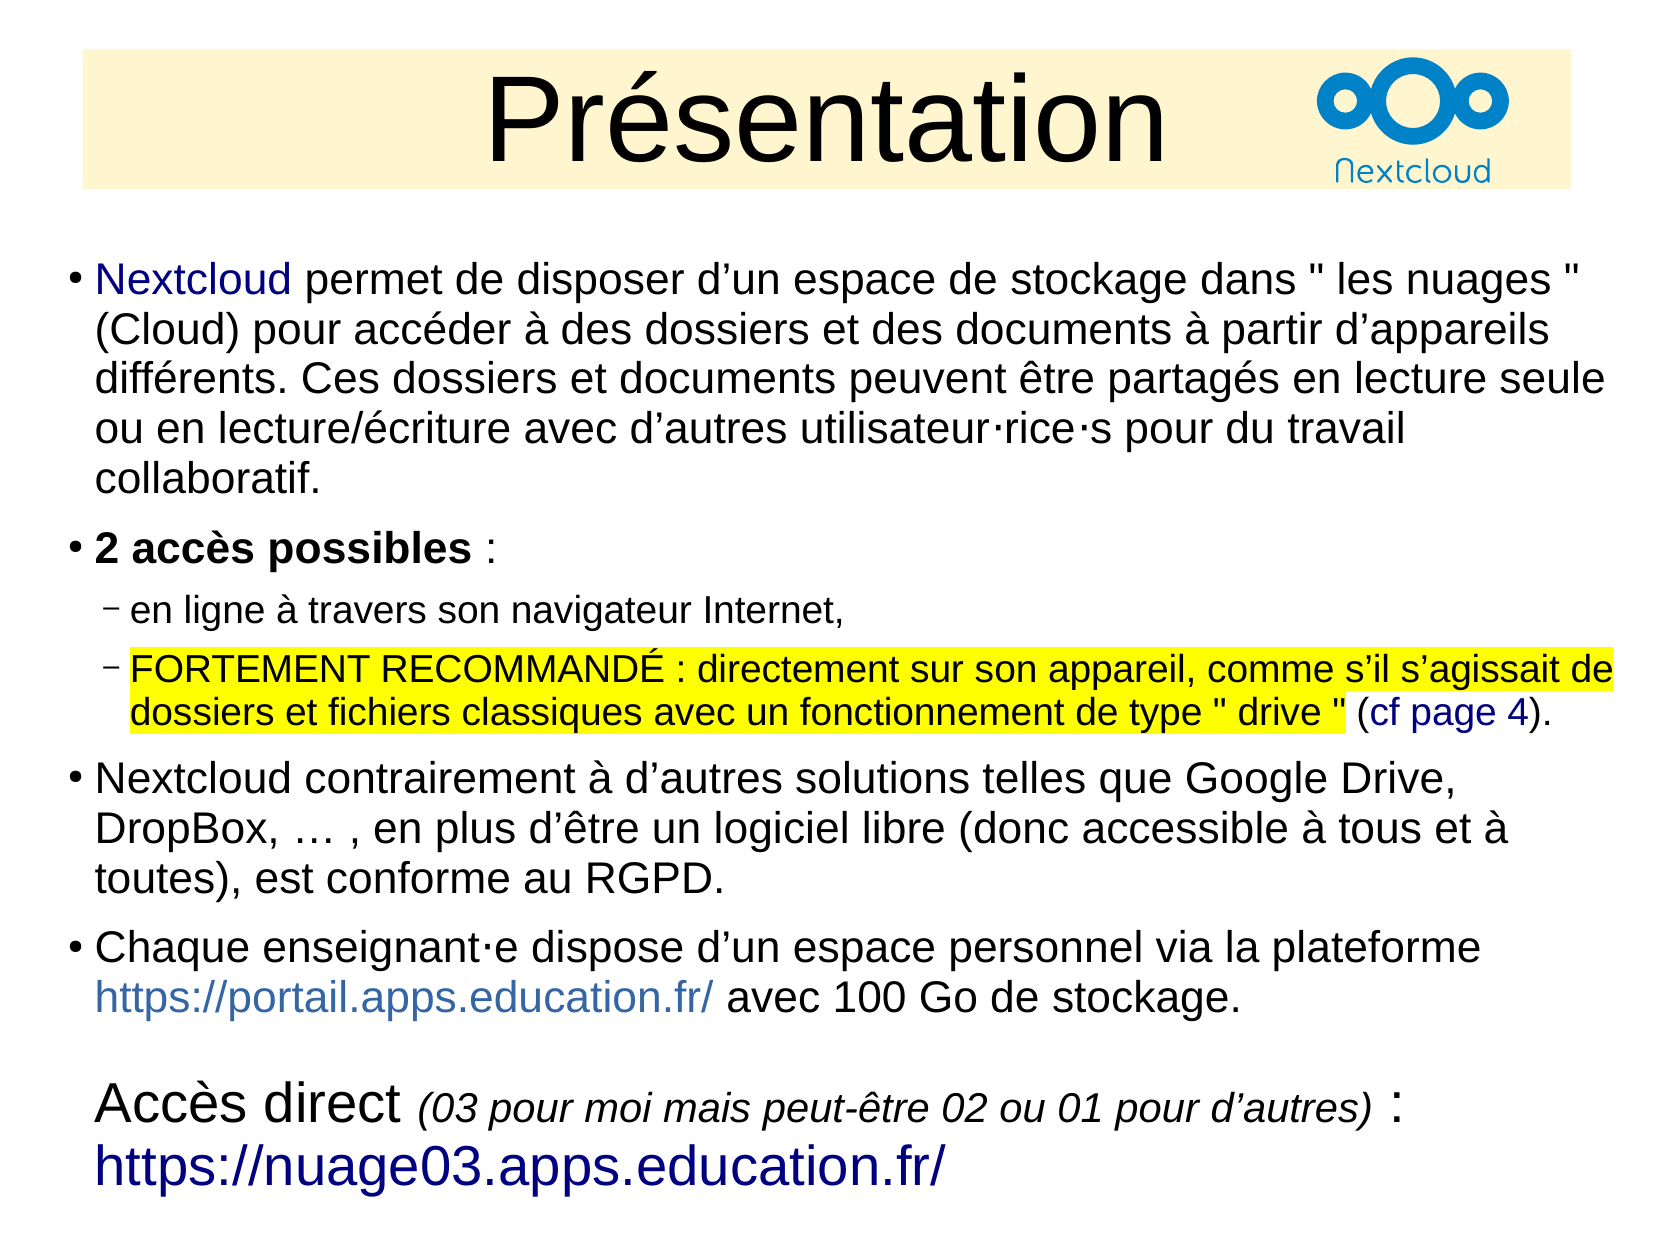

# Présentation
Nextcloud permet de disposer d’un espace de stockage dans " les nuages " (Cloud) pour accéder à des dossiers et des documents à partir d’appareils différents. Ces dossiers et documents peuvent être partagés en lecture seule ou en lecture/écriture avec d’autres utilisateur⋅rice⋅s pour du travail collaboratif.
2 accès possibles :
en ligne à travers son navigateur Internet,
FORTEMENT RECOMMANDÉ : directement sur son appareil, comme s’il s’agissait de dossiers et fichiers classiques avec un fonctionnement de type " drive " (cf page 4).
Nextcloud contrairement à d’autres solutions telles que Google Drive, DropBox, … , en plus d’être un logiciel libre (donc accessible à tous et à toutes), est conforme au RGPD.
Chaque enseignant⋅e dispose d’un espace personnel via la plateforme https://portail.apps.education.fr/ avec 100 Go de stockage.
Accès direct (03 pour moi mais peut-être 02 ou 01 pour d’autres) :
https://nuage03.apps.education.fr/